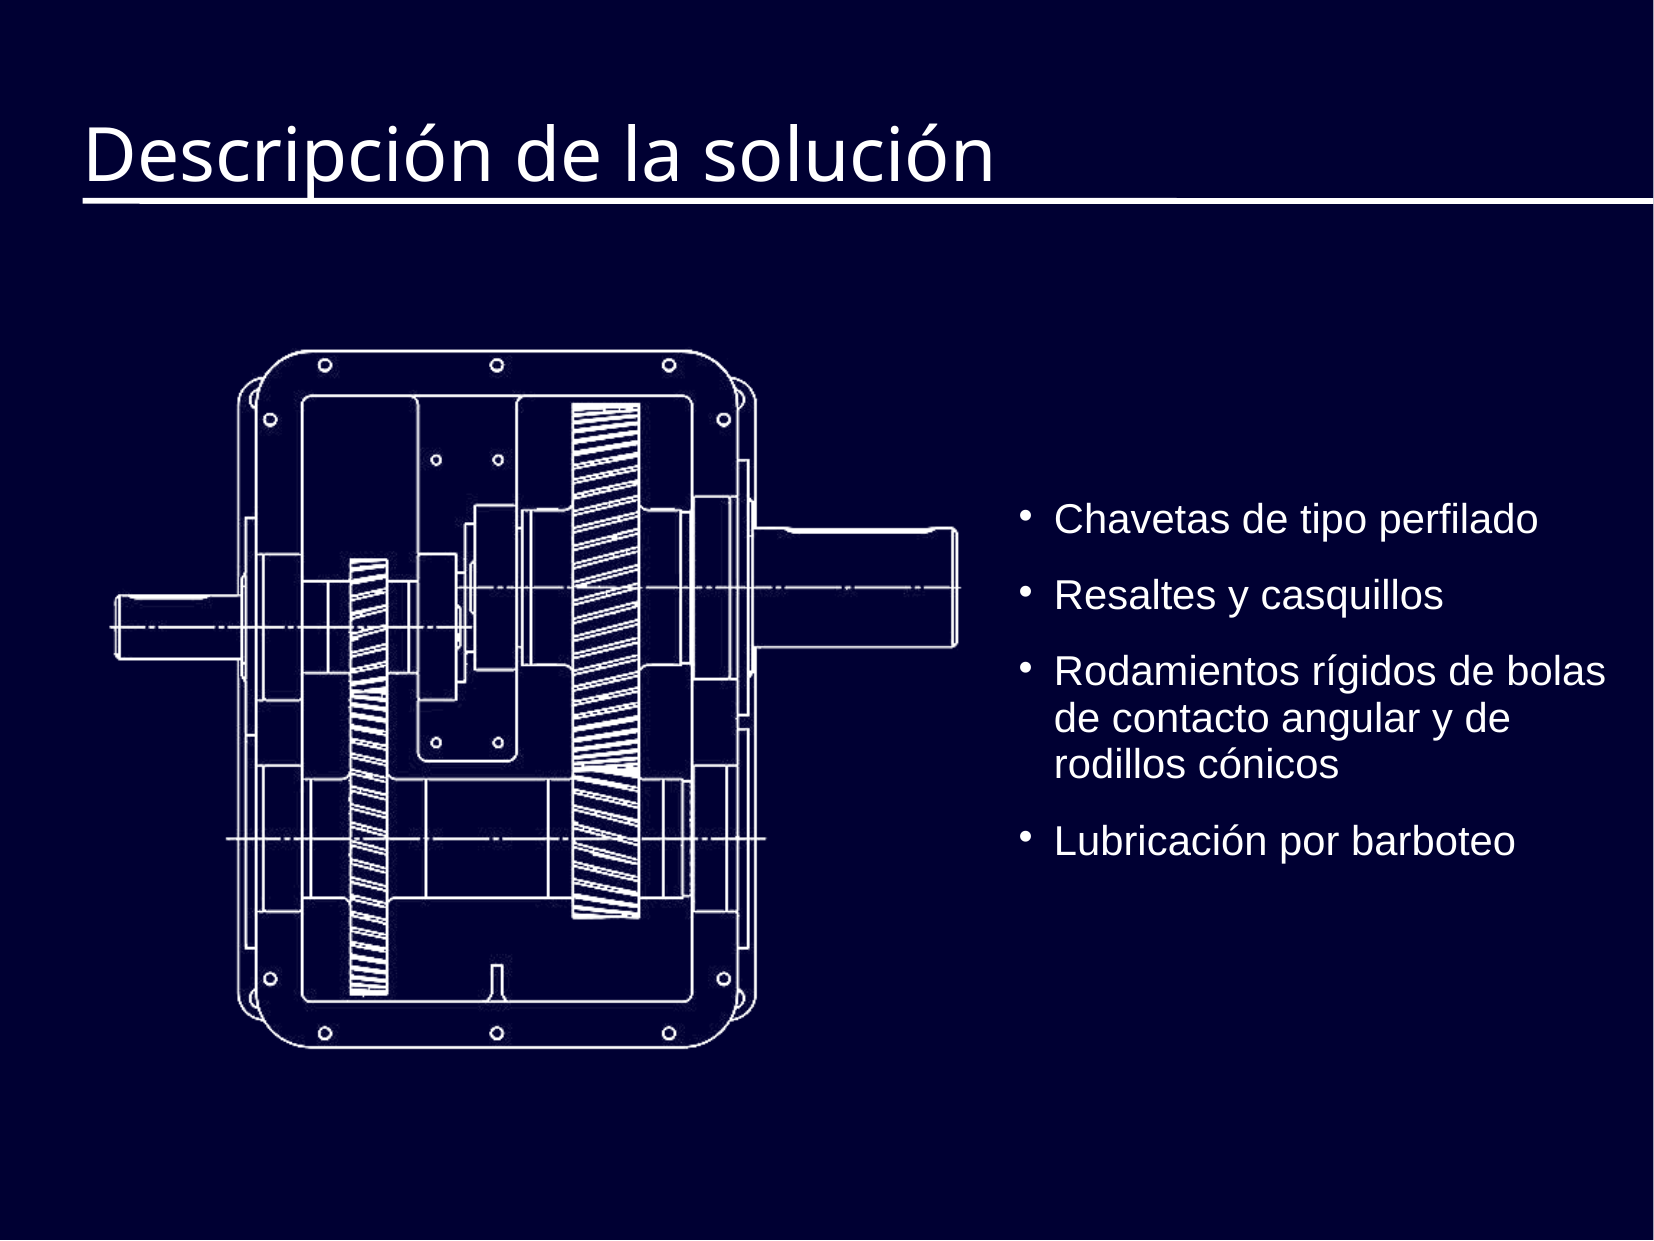

# Descripción de la solución
Chavetas de tipo perfilado
Resaltes y casquillos
Rodamientos rígidos de bolas de contacto angular y de rodillos cónicos
Lubricación por barboteo